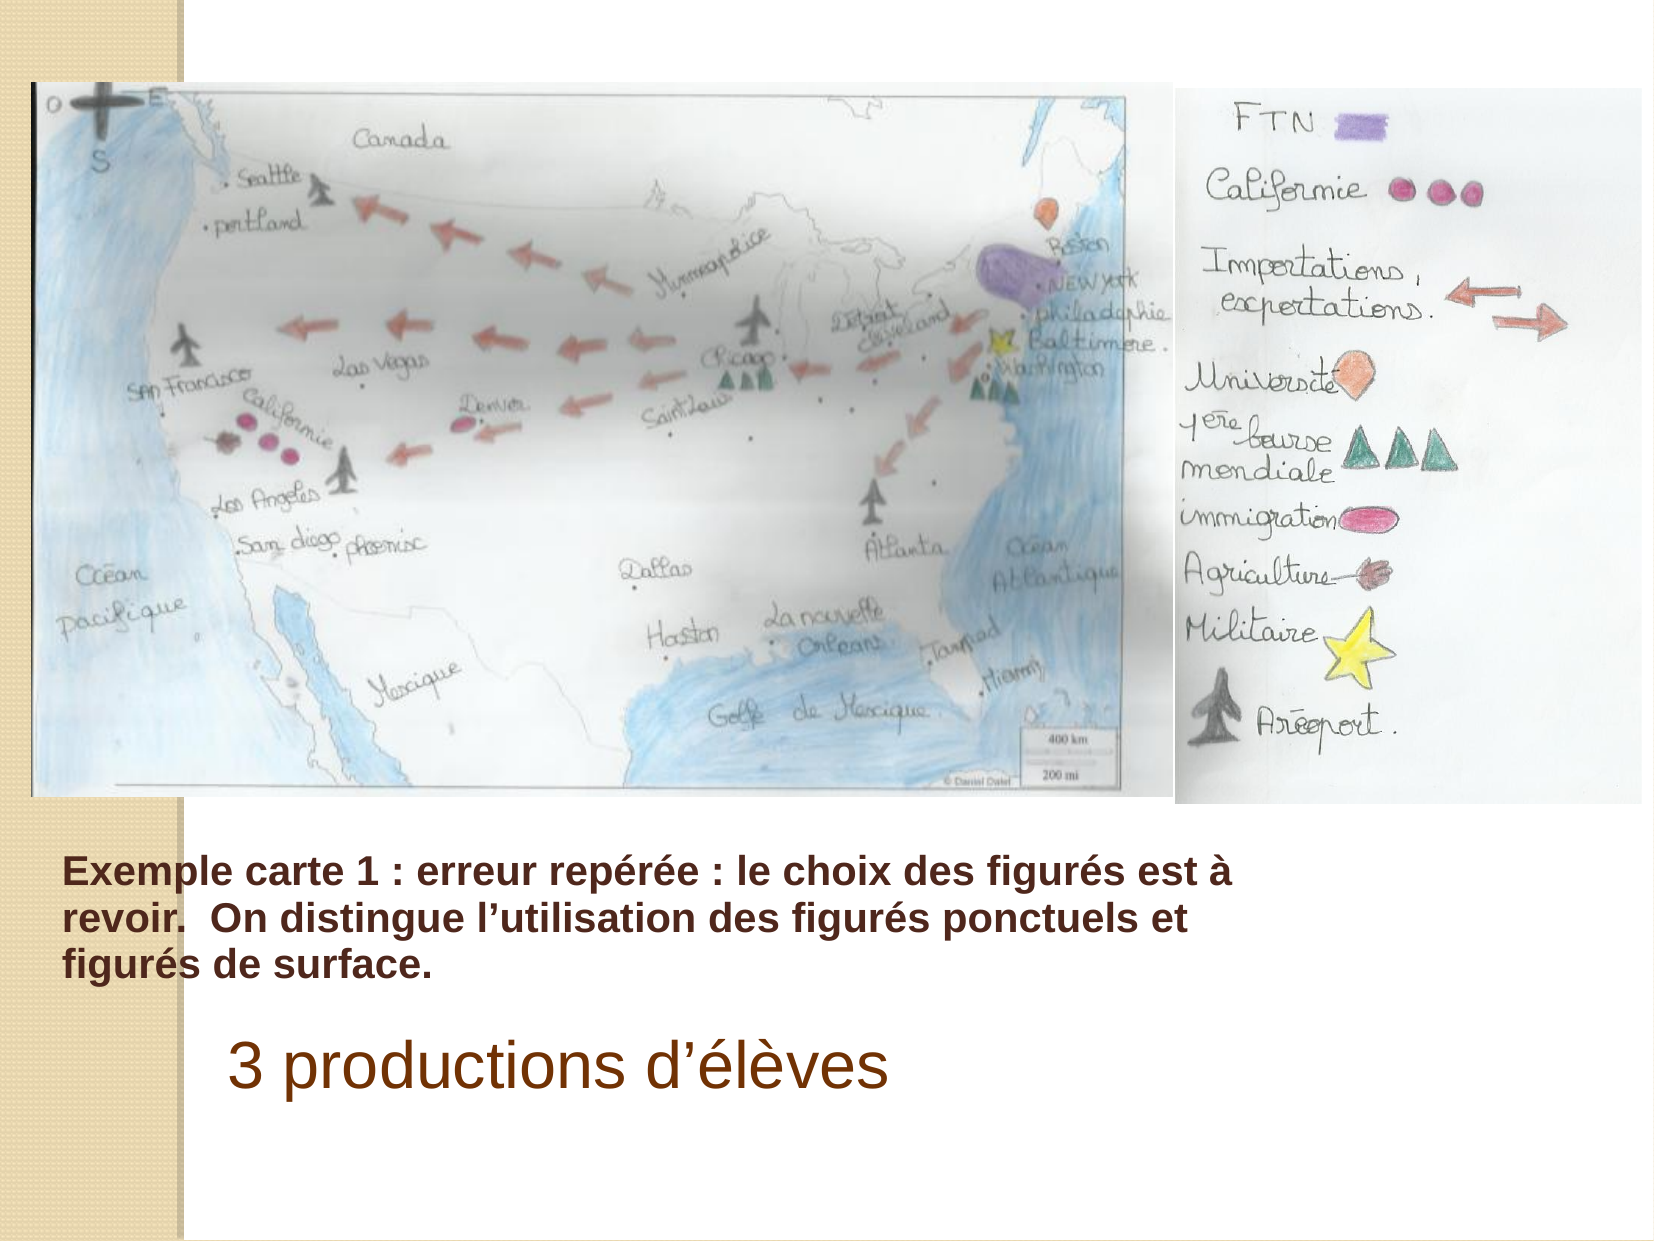

Exemple carte 1 : erreur repérée : le choix des figurés est à revoir. On distingue l’utilisation des figurés ponctuels et figurés de surface.
3 productions d’élèves